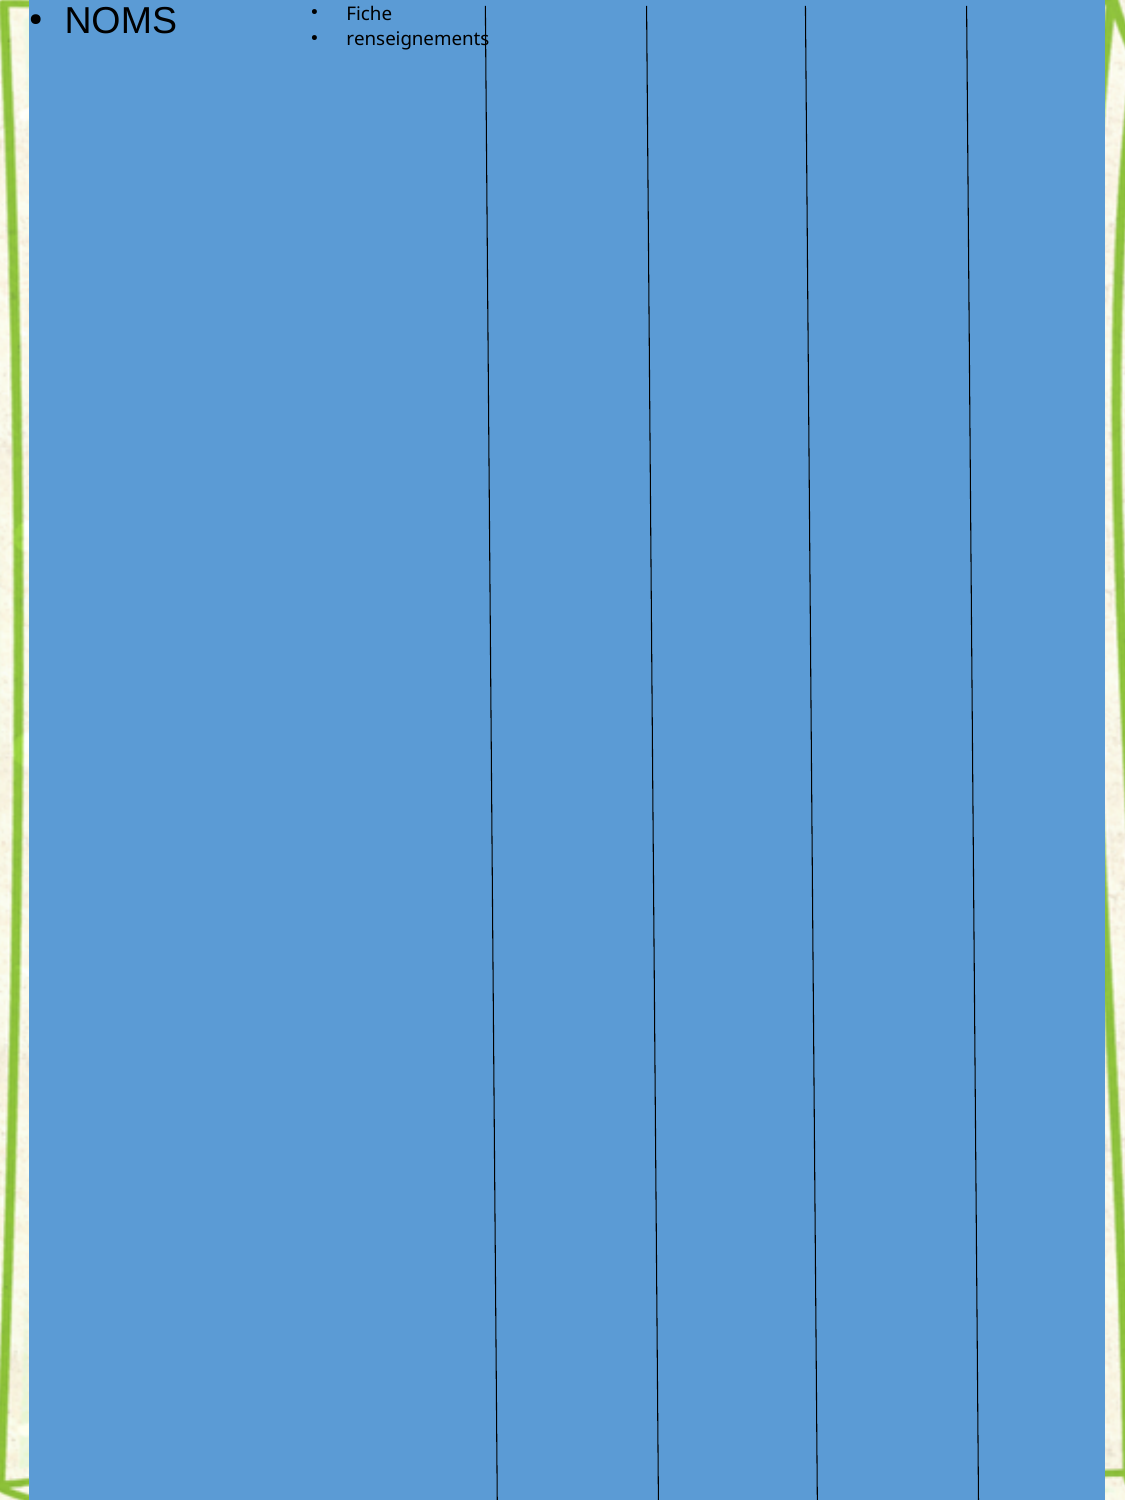

| NOMS | Fiche renseignements |
| --- | --- |
| | |
| | |
| | |
| | |
| | |
| | |
| | |
| | |
| | |
| | |
| | |
| | |
| | |
| | |
| | |
| | |
| | |
| | |
| | |
| | |
| | |
| | |
| | |
| | |